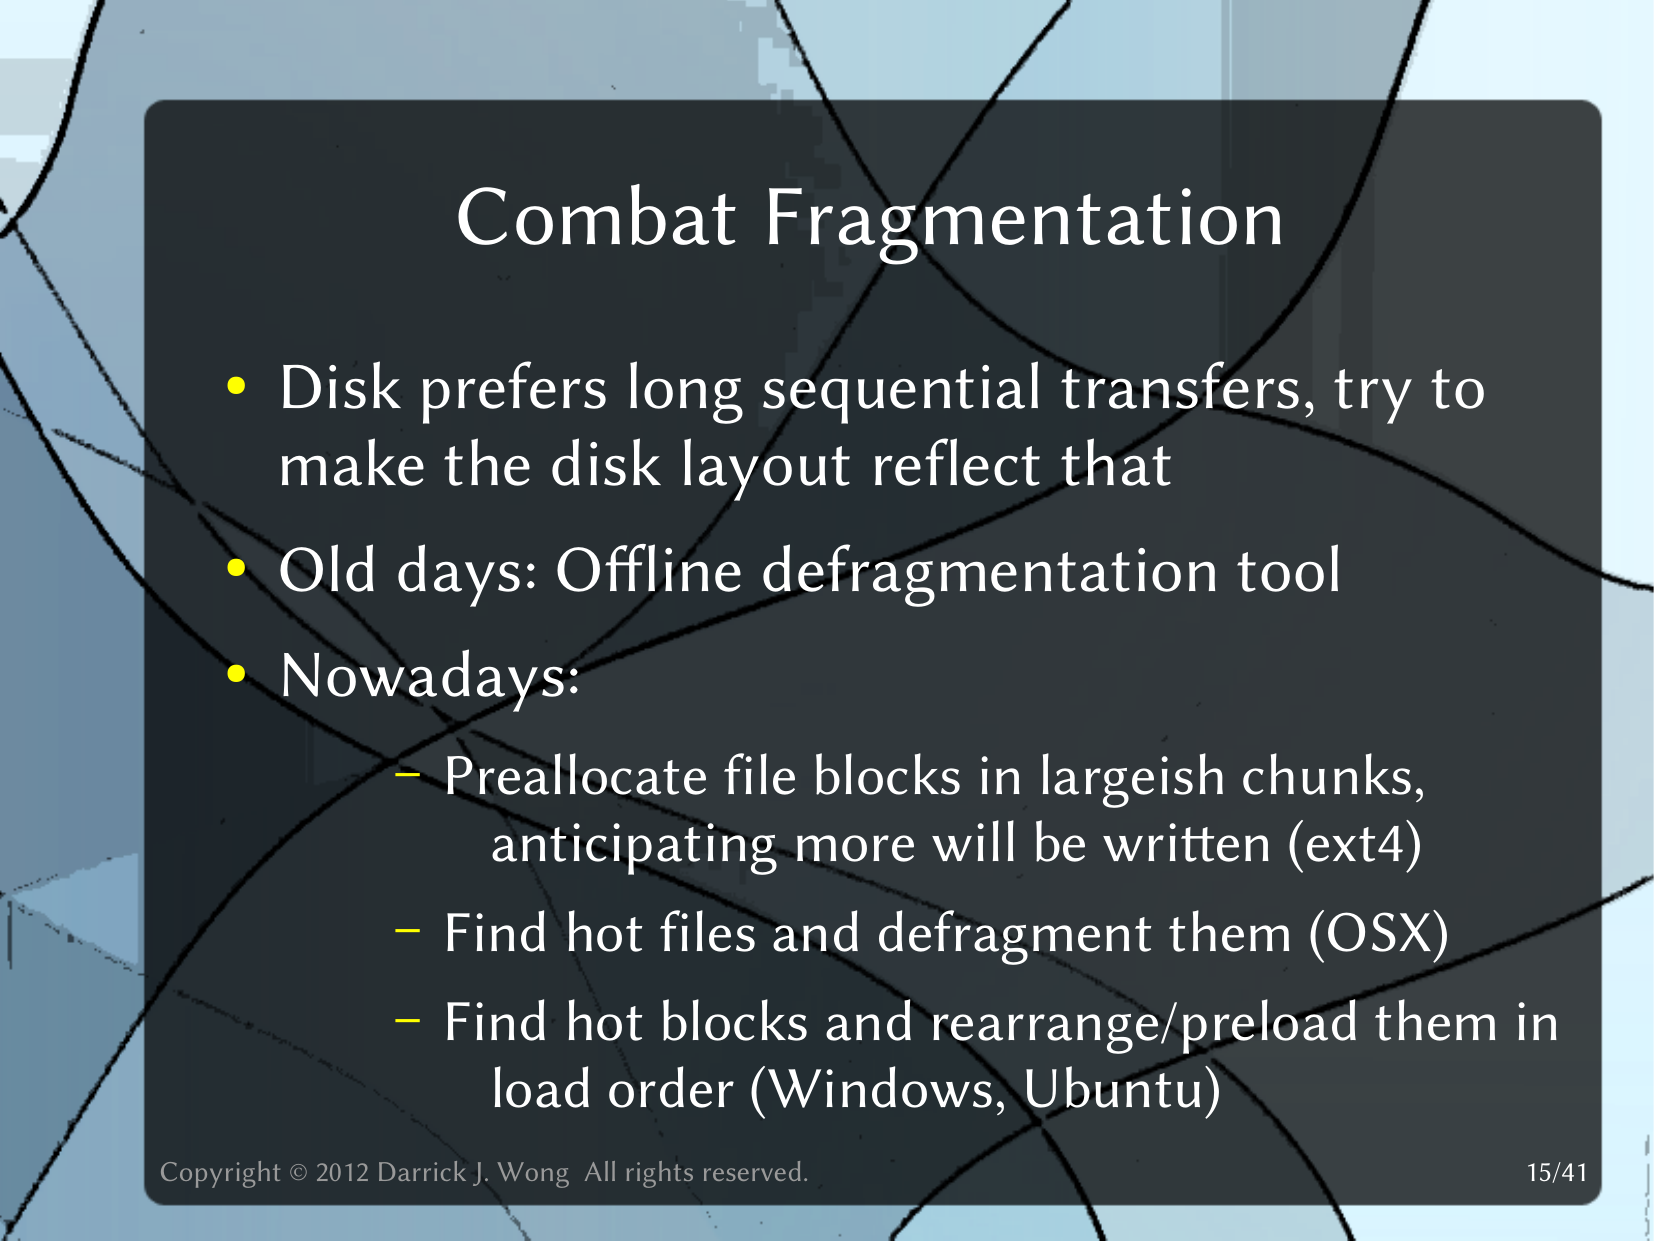

# Combat Fragmentation
Disk prefers long sequential transfers, try to make the disk layout reflect that
Old days: Offline defragmentation tool
Nowadays:
Preallocate file blocks in largeish chunks, anticipating more will be written (ext4)
Find hot files and defragment them (OSX)
Find hot blocks and rearrange/preload them in load order (Windows, Ubuntu)
15